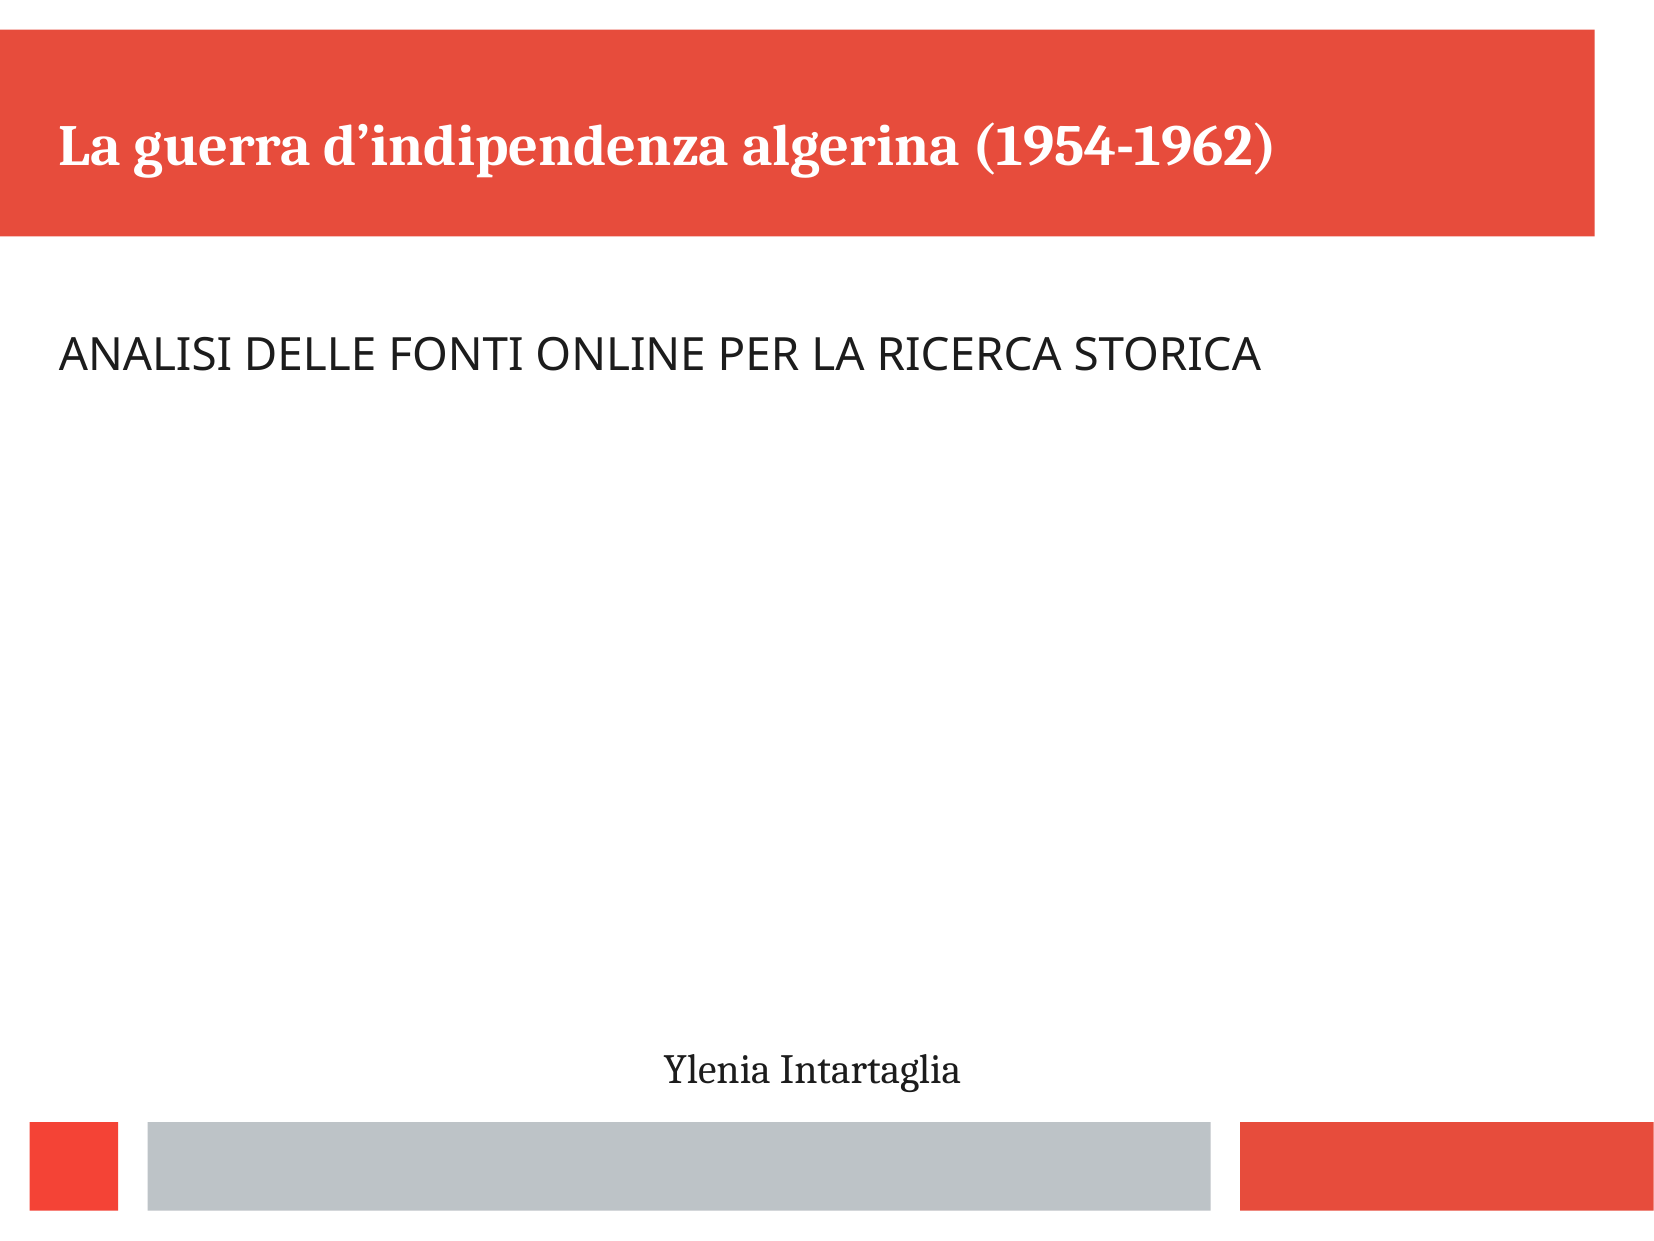

# La guerra d’indipendenza algerina (1954-1962)
ANALISI DELLE FONTI ONLINE PER LA RICERCA STORICA
Ylenia Intartaglia